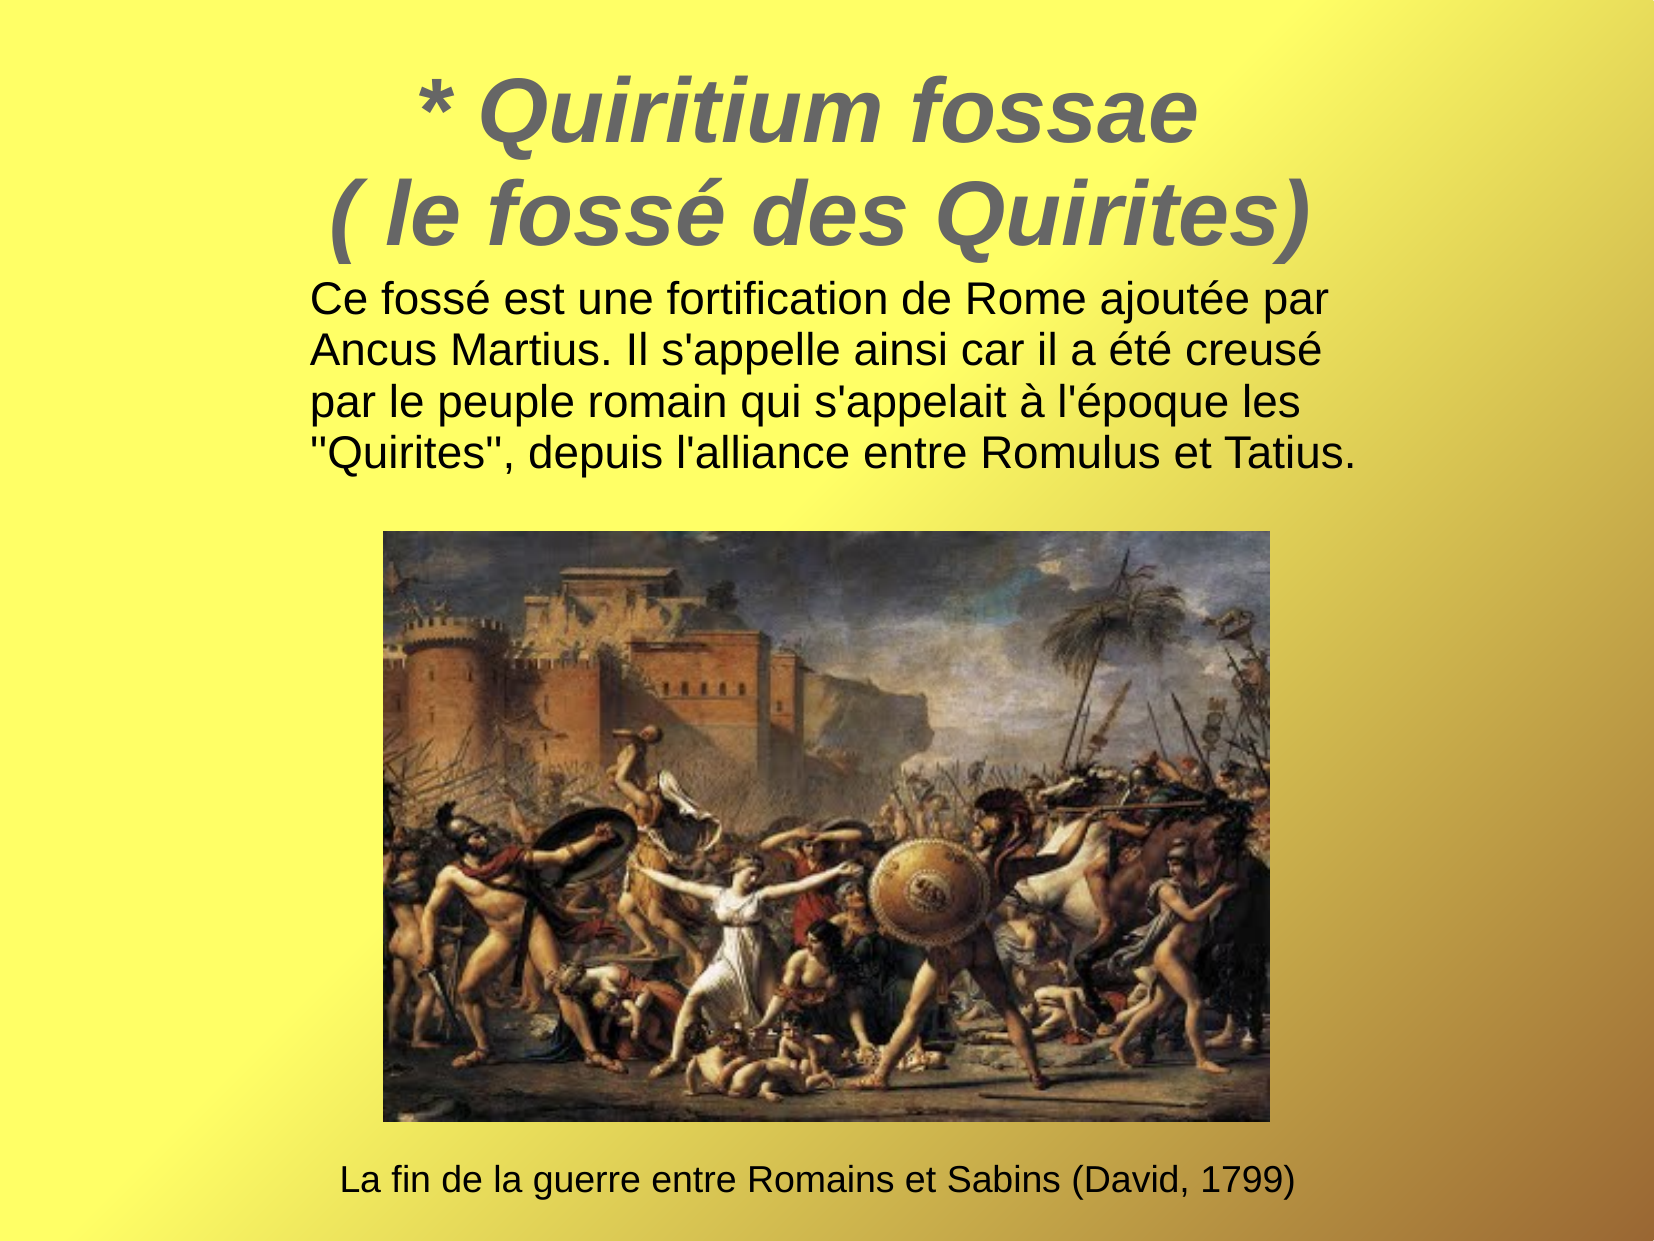

# * Quiritium fossae ( le fossé des Quirites)
Ce fossé est une fortification de Rome ajoutée par Ancus Martius. Il s'appelle ainsi car il a été creusé par le peuple romain qui s'appelait à l'époque les ''Quirites'', depuis l'alliance entre Romulus et Tatius.
La fin de la guerre entre Romains et Sabins (David, 1799)